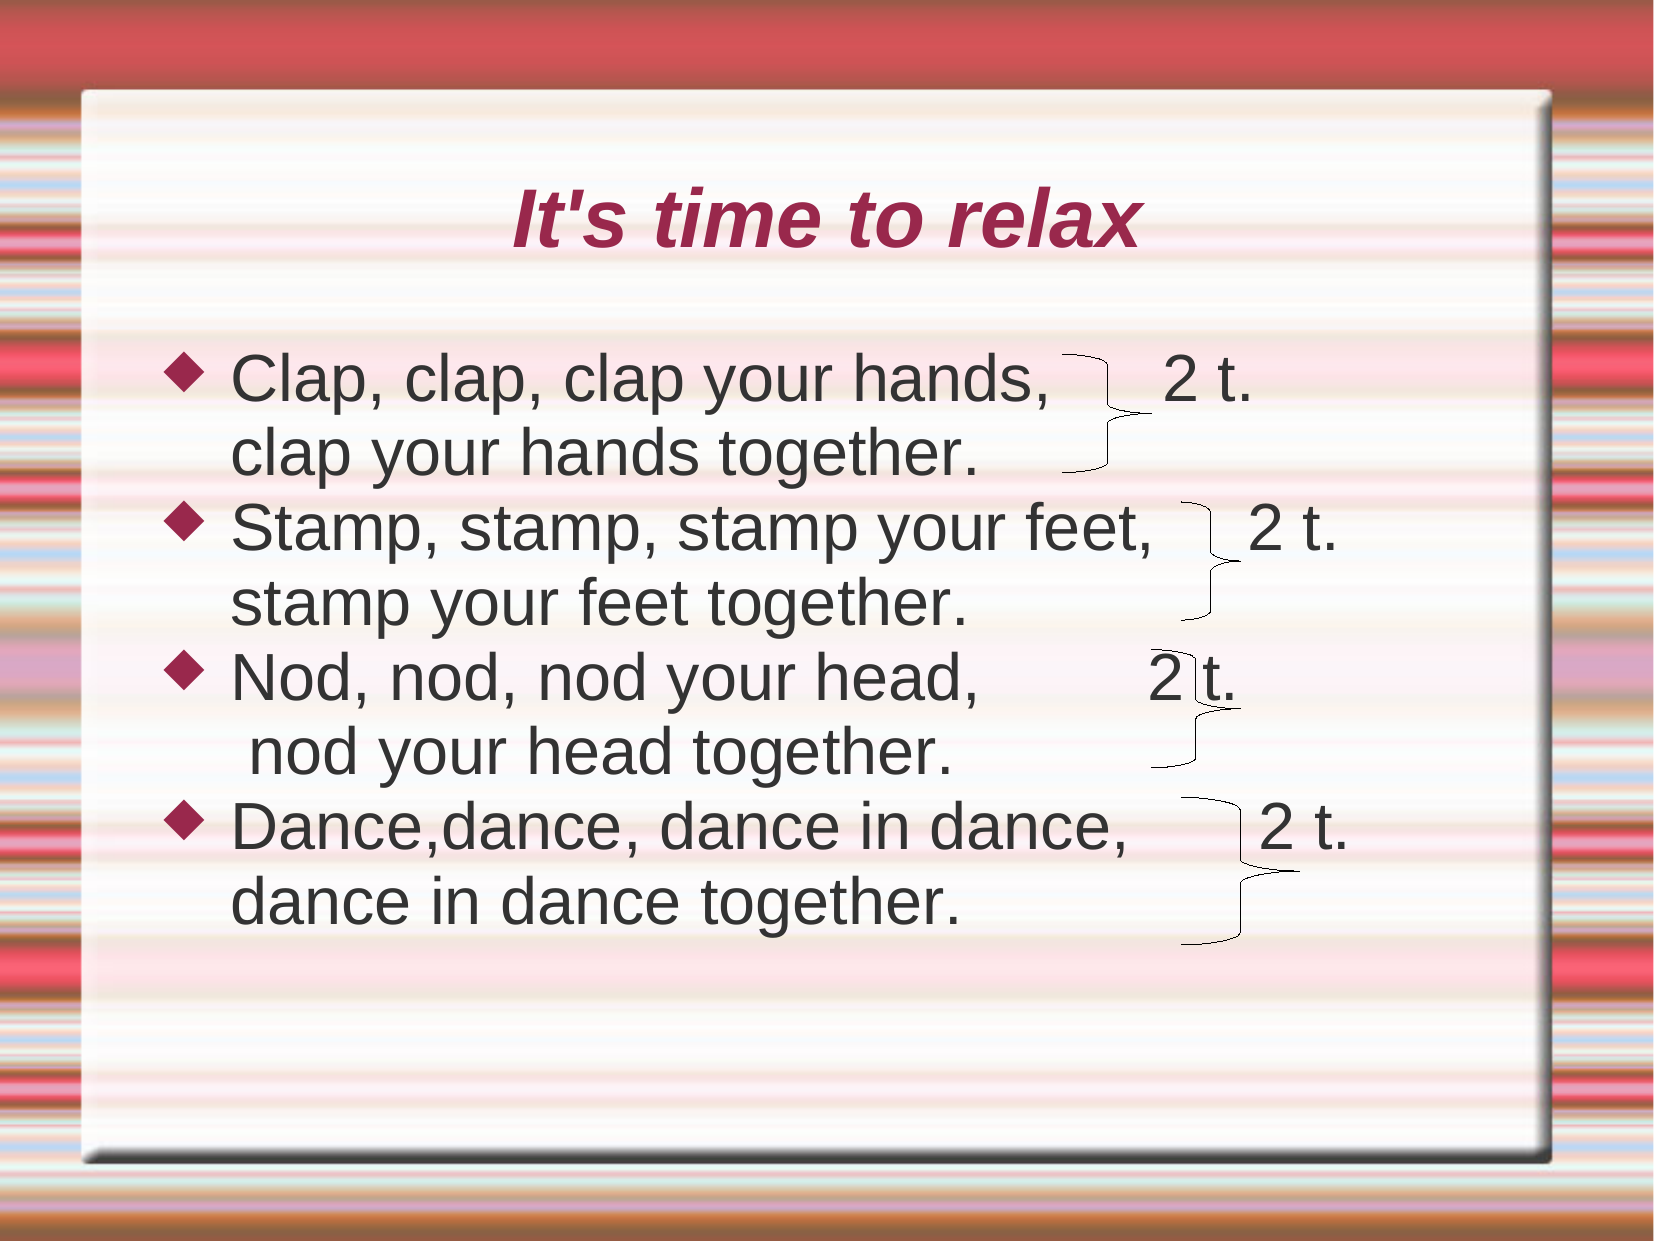

# It's time to relax
Clap, clap, clap your hands, 2 t.
clap your hands together.
Stamp, stamp, stamp your feet, 2 t.
stamp your feet together.
Nod, nod, nod your head, 2 t.
 nod your head together.
Dance,dance, dance in dance, 2 t.
dance in dance together.